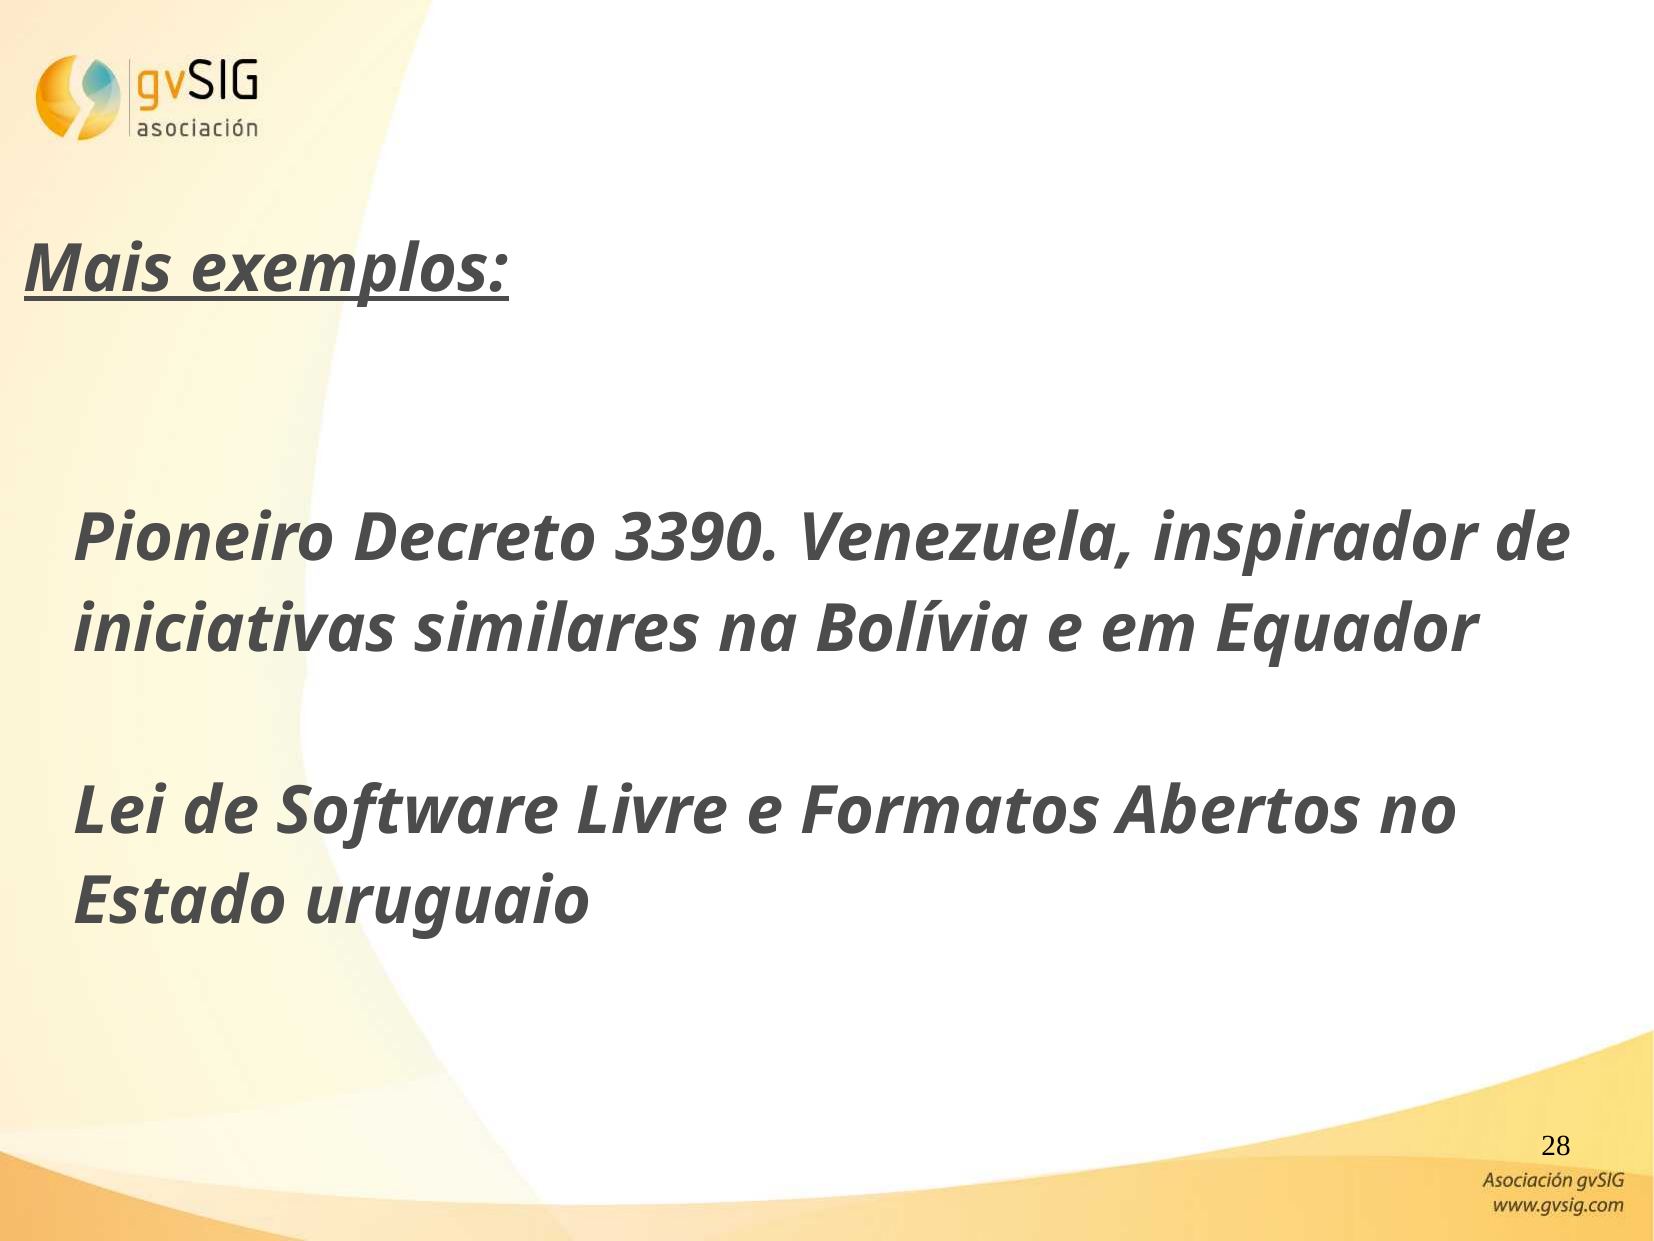

Mais exemplos:
Pioneiro Decreto 3390. Venezuela, inspirador de iniciativas similares na Bolívia e em Equador
Lei de Software Livre e Formatos Abertos no Estado uruguaio
28